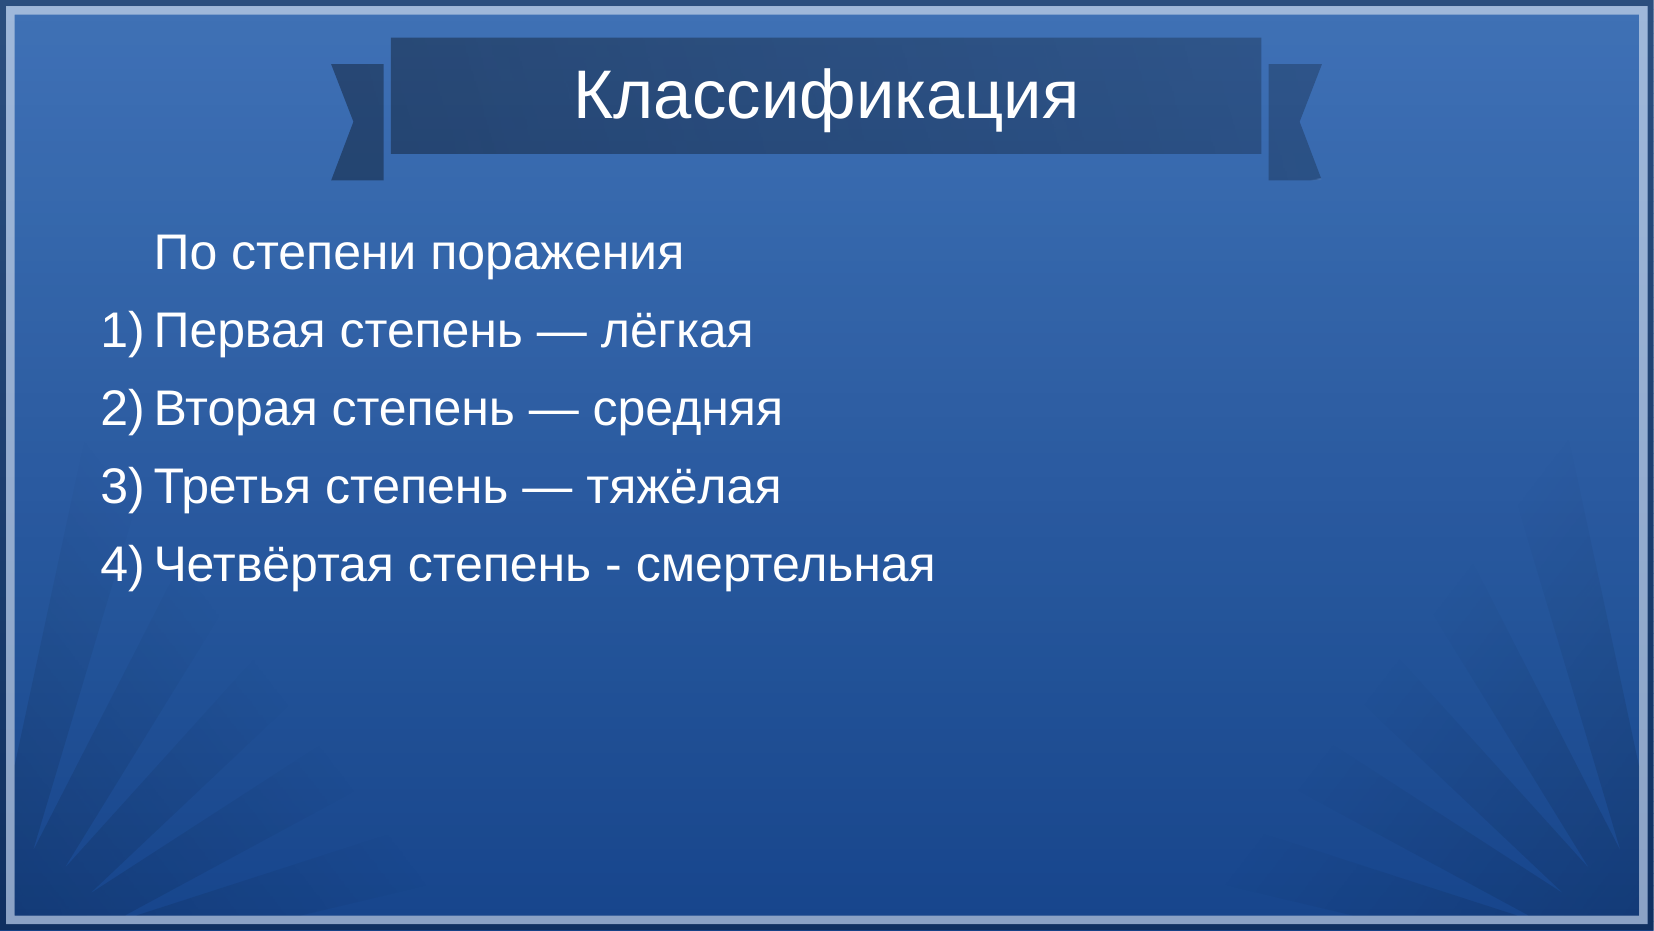

# Классификация
По степени поражения
Первая степень — лёгкая
Вторая степень — средняя
Третья степень — тяжёлая
Четвёртая степень - смертельная